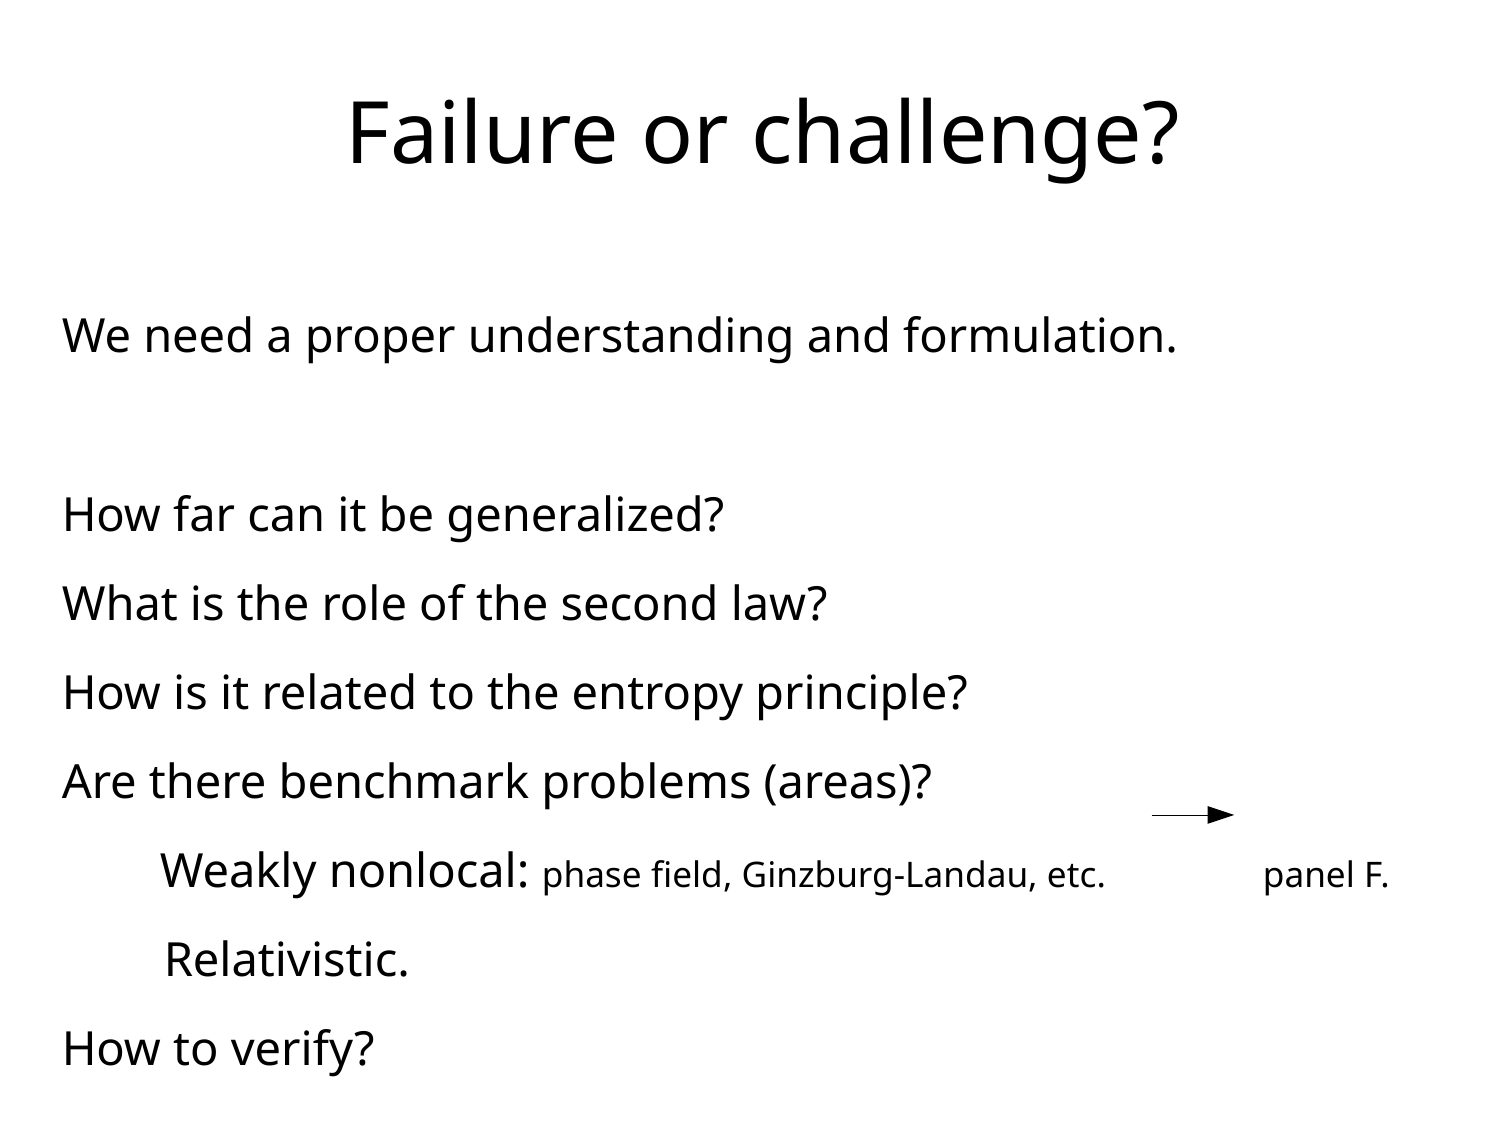

# Failure or challenge?
We need a proper understanding and formulation.
How far can it be generalized?
What is the role of the second law?
How is it related to the entropy principle?
Are there benchmark problems (areas)?
 Weakly nonlocal: phase field, Ginzburg-Landau, etc. panel F.
 Relativistic.
How to verify?